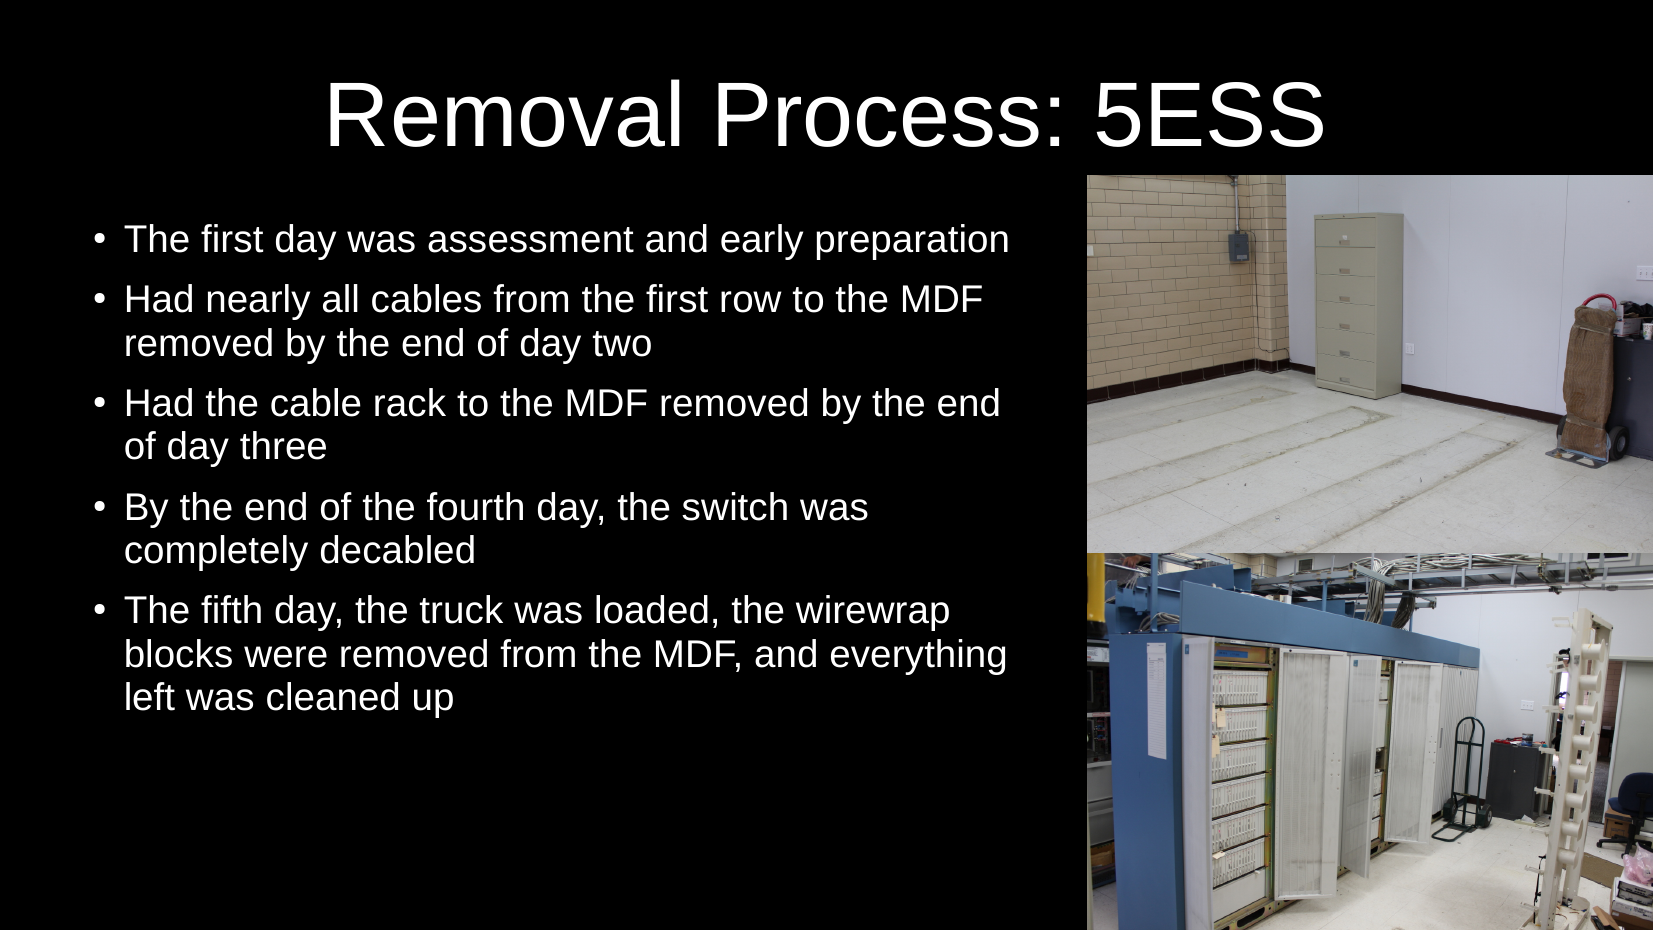

# Removal Process: 5ESS
The first day was assessment and early preparation
Had nearly all cables from the first row to the MDF removed by the end of day two
Had the cable rack to the MDF removed by the end of day three
By the end of the fourth day, the switch was completely decabled
The fifth day, the truck was loaded, the wirewrap blocks were removed from the MDF, and everything left was cleaned up